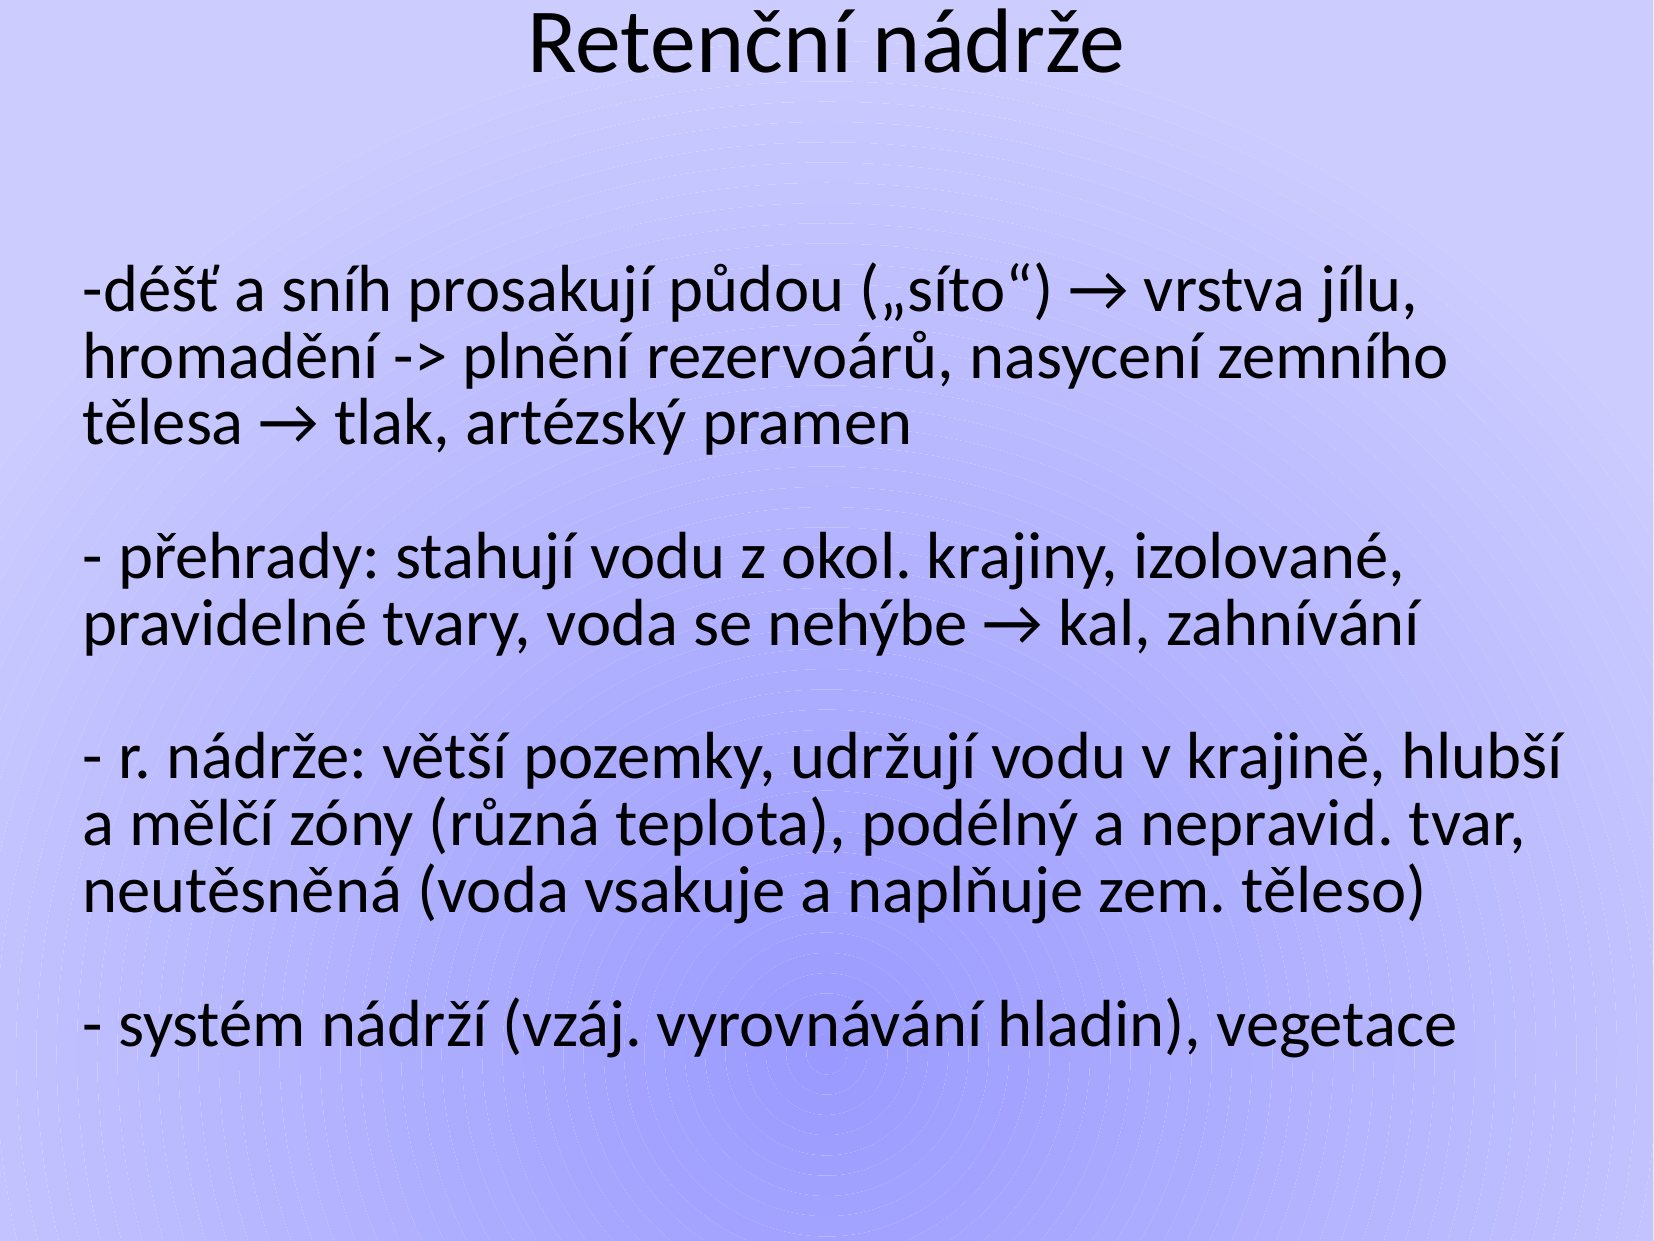

Retenční nádrže
# -déšť a sníh prosakují půdou („síto“) → vrstva jílu, hromadění -> plnění rezervoárů, nasycení zemního tělesa → tlak, artézský pramen
- přehrady: stahují vodu z okol. krajiny, izolované, pravidelné tvary, voda se nehýbe → kal, zahnívání
- r. nádrže: větší pozemky, udržují vodu v krajině, hlubší a mělčí zóny (různá teplota), podélný a nepravid. tvar, neutěsněná (voda vsakuje a naplňuje zem. těleso)
- systém nádrží (vzáj. vyrovnávání hladin), vegetace